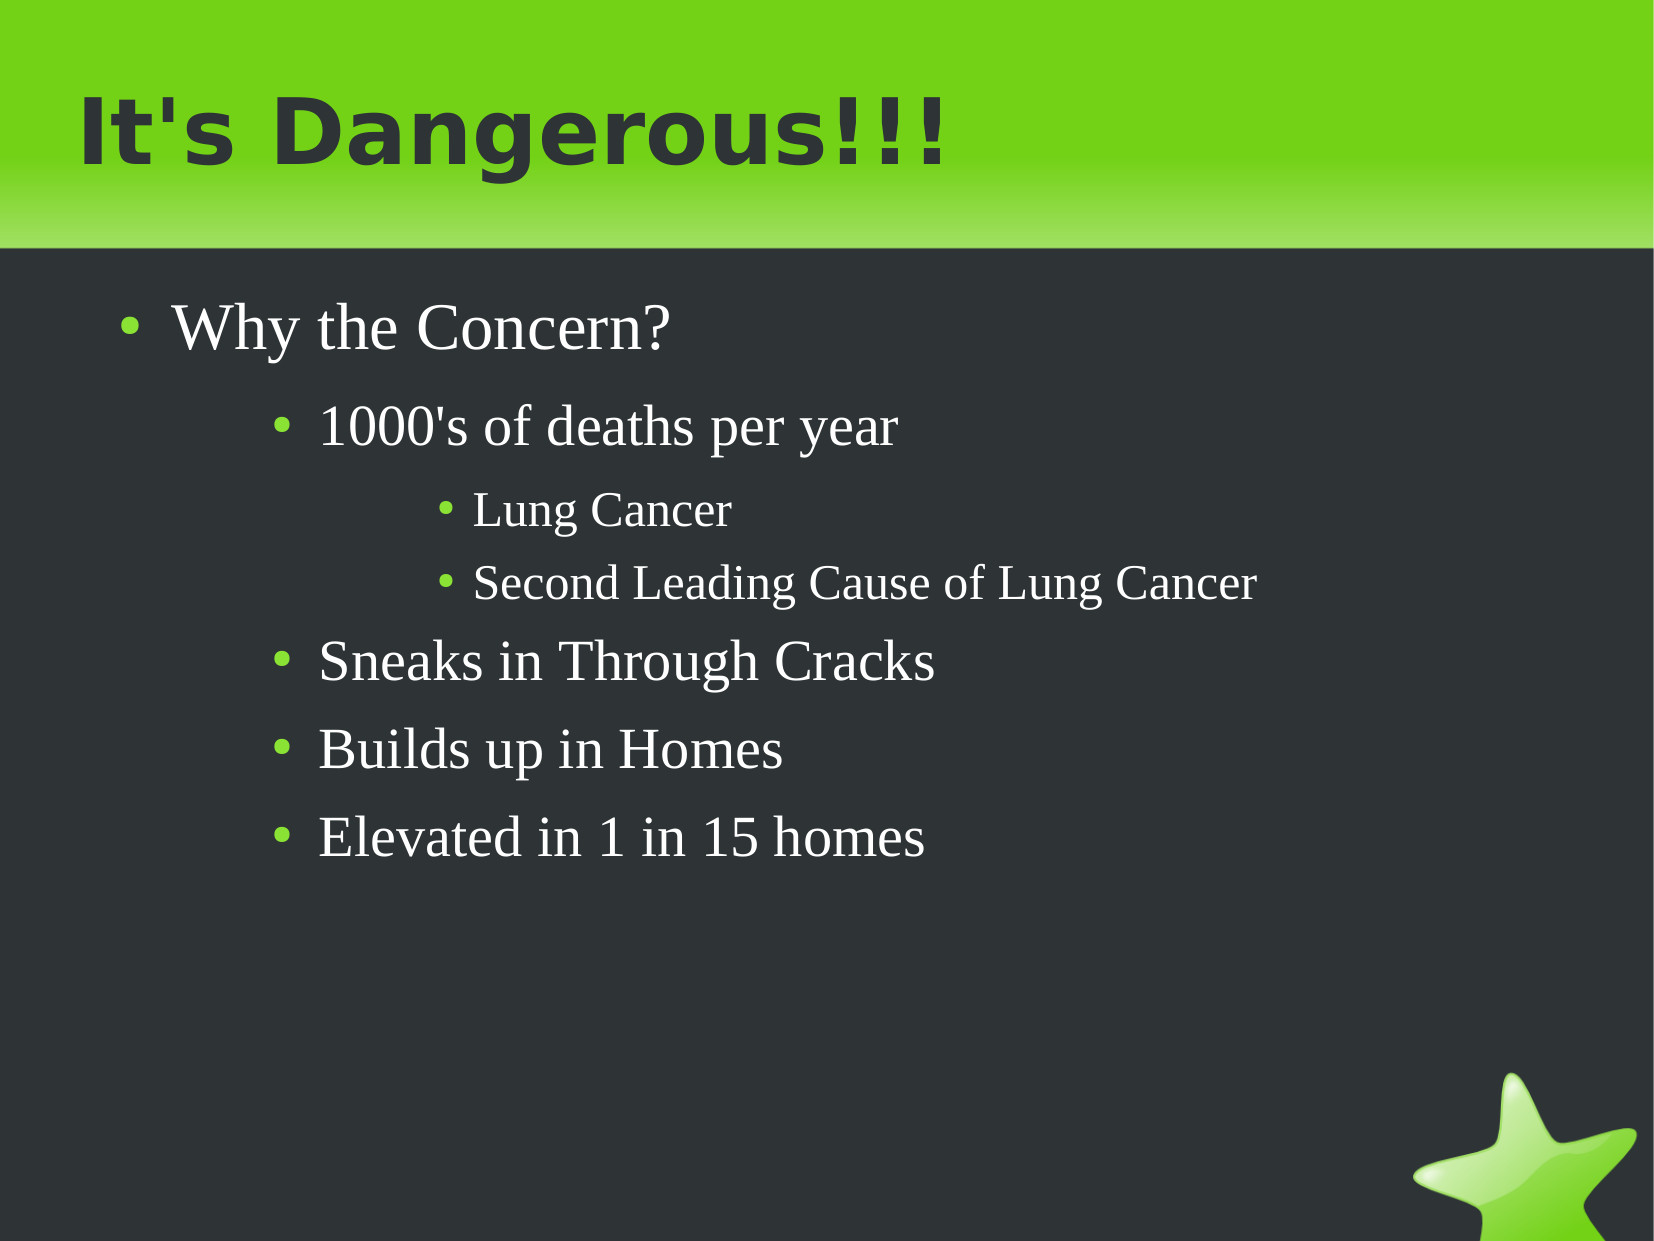

# It's Dangerous!!!
Why the Concern?
1000's of deaths per year
Lung Cancer
Second Leading Cause of Lung Cancer
Sneaks in Through Cracks
Builds up in Homes
Elevated in 1 in 15 homes